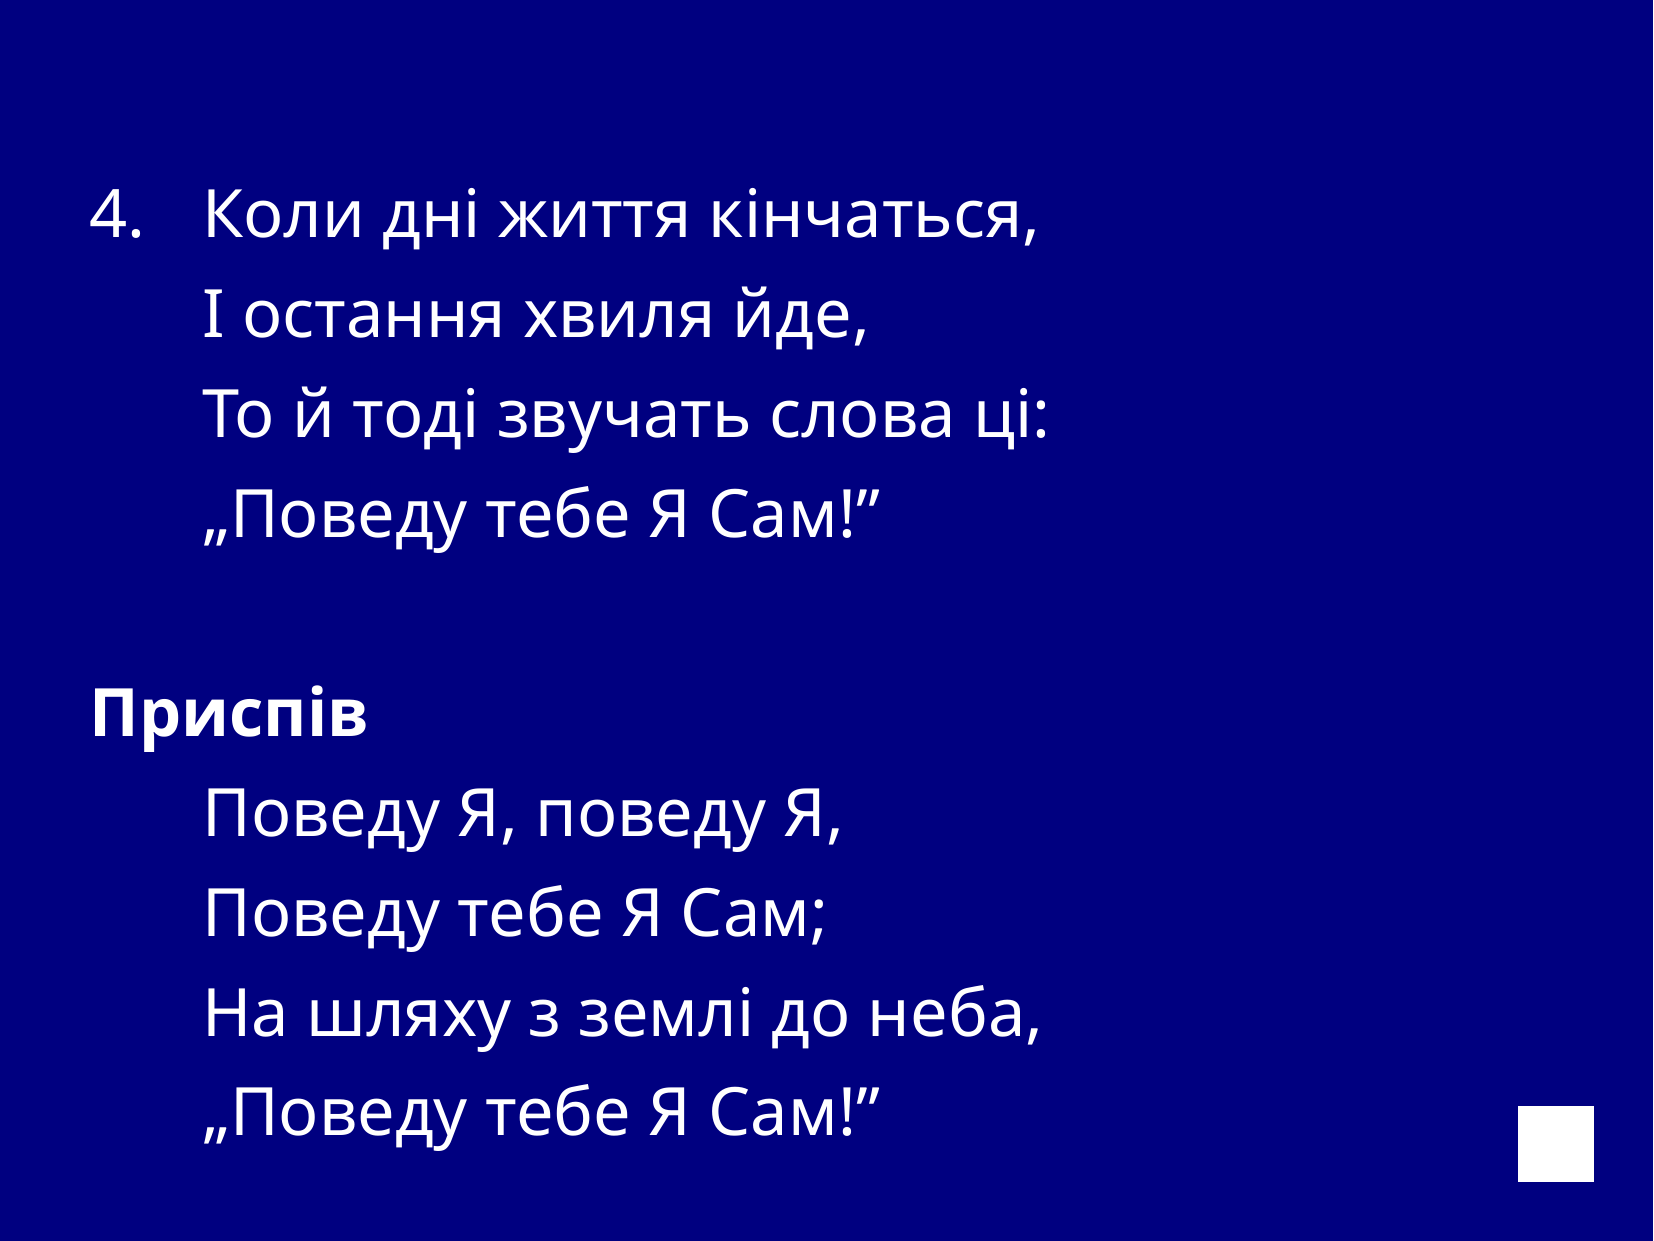

4.	Коли дні життя кінчаться,
	І остання хвиля йде,
	То й тоді звучать слова ці:
	„Поведу тебе Я Сам!”
Приспів
	Поведу Я, поведу Я,
	Поведу тебе Я Сам;
	На шляху з землі до неба,
	„Поведу тебе Я Сам!”